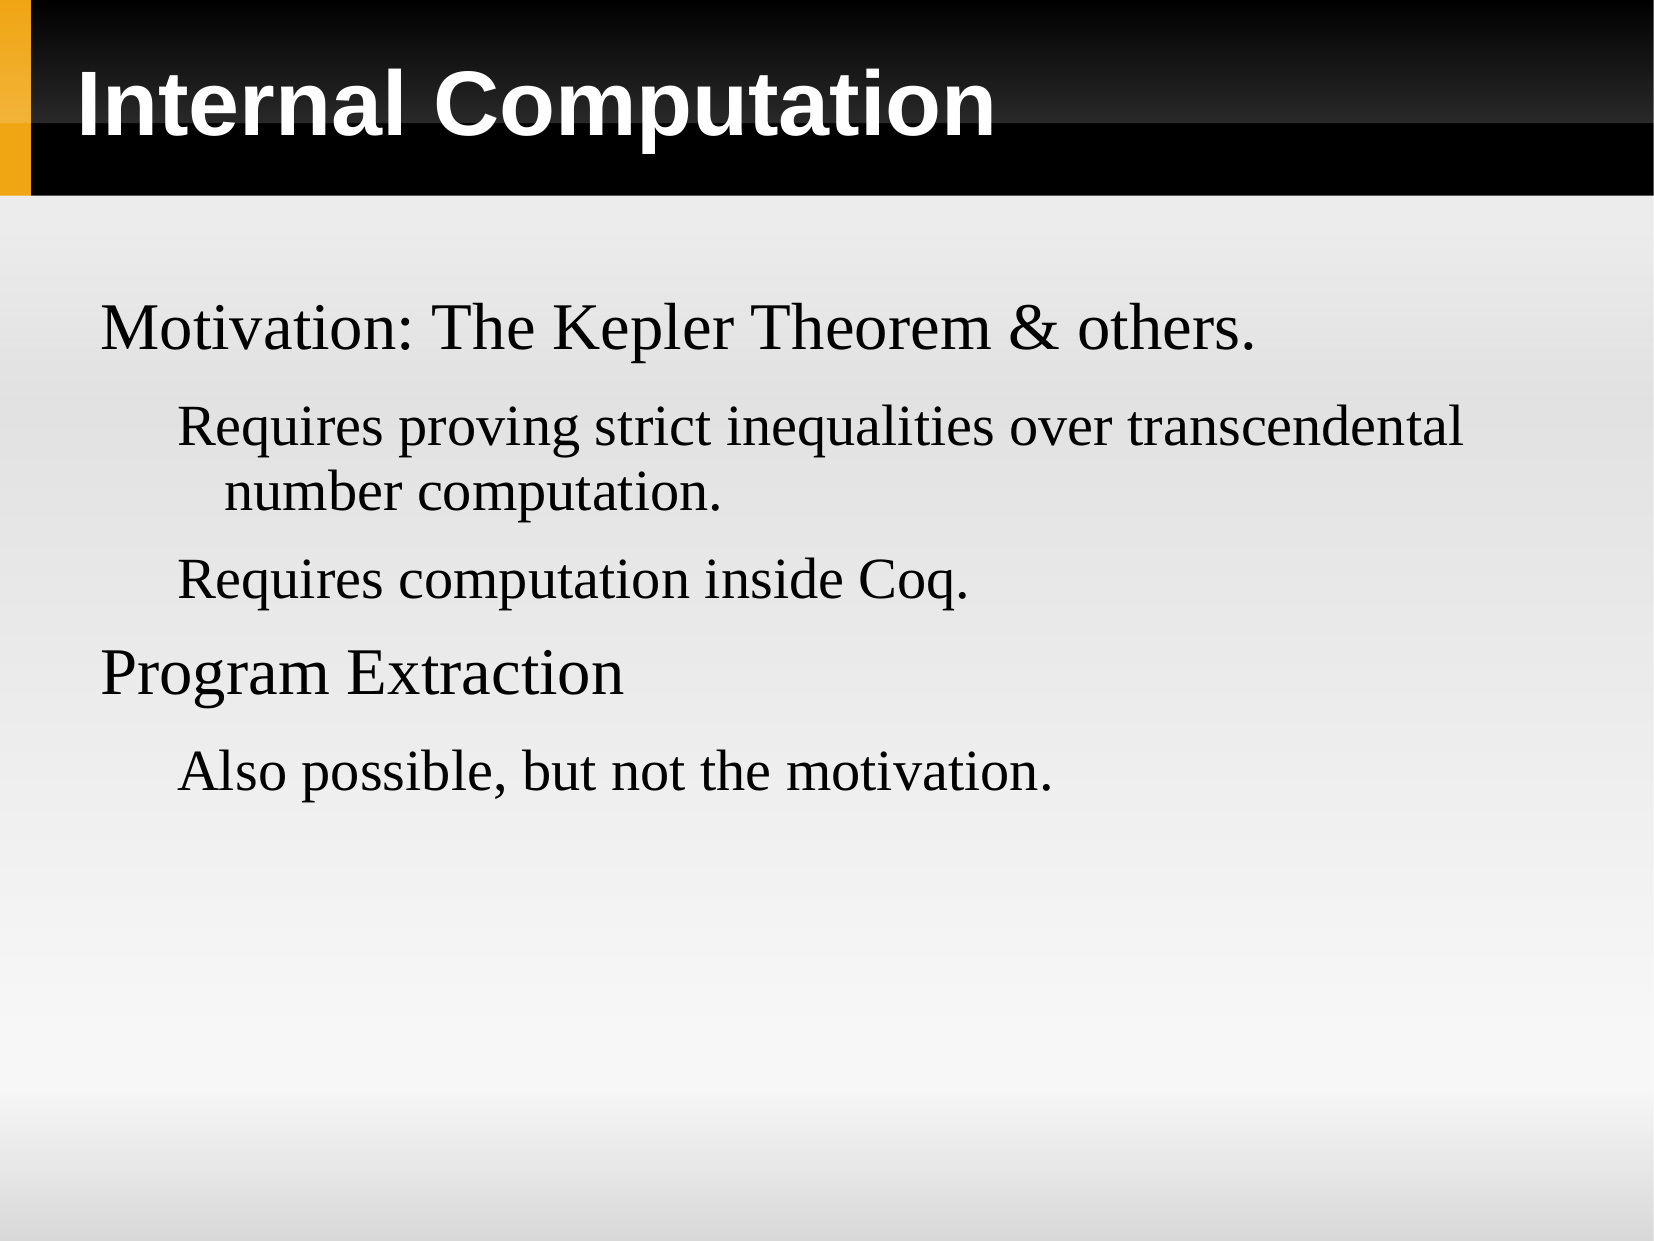

# Internal Computation
Motivation: The Kepler Theorem & others.
Requires proving strict inequalities over transcendental number computation.
Requires computation inside Coq.
Program Extraction
Also possible, but not the motivation.